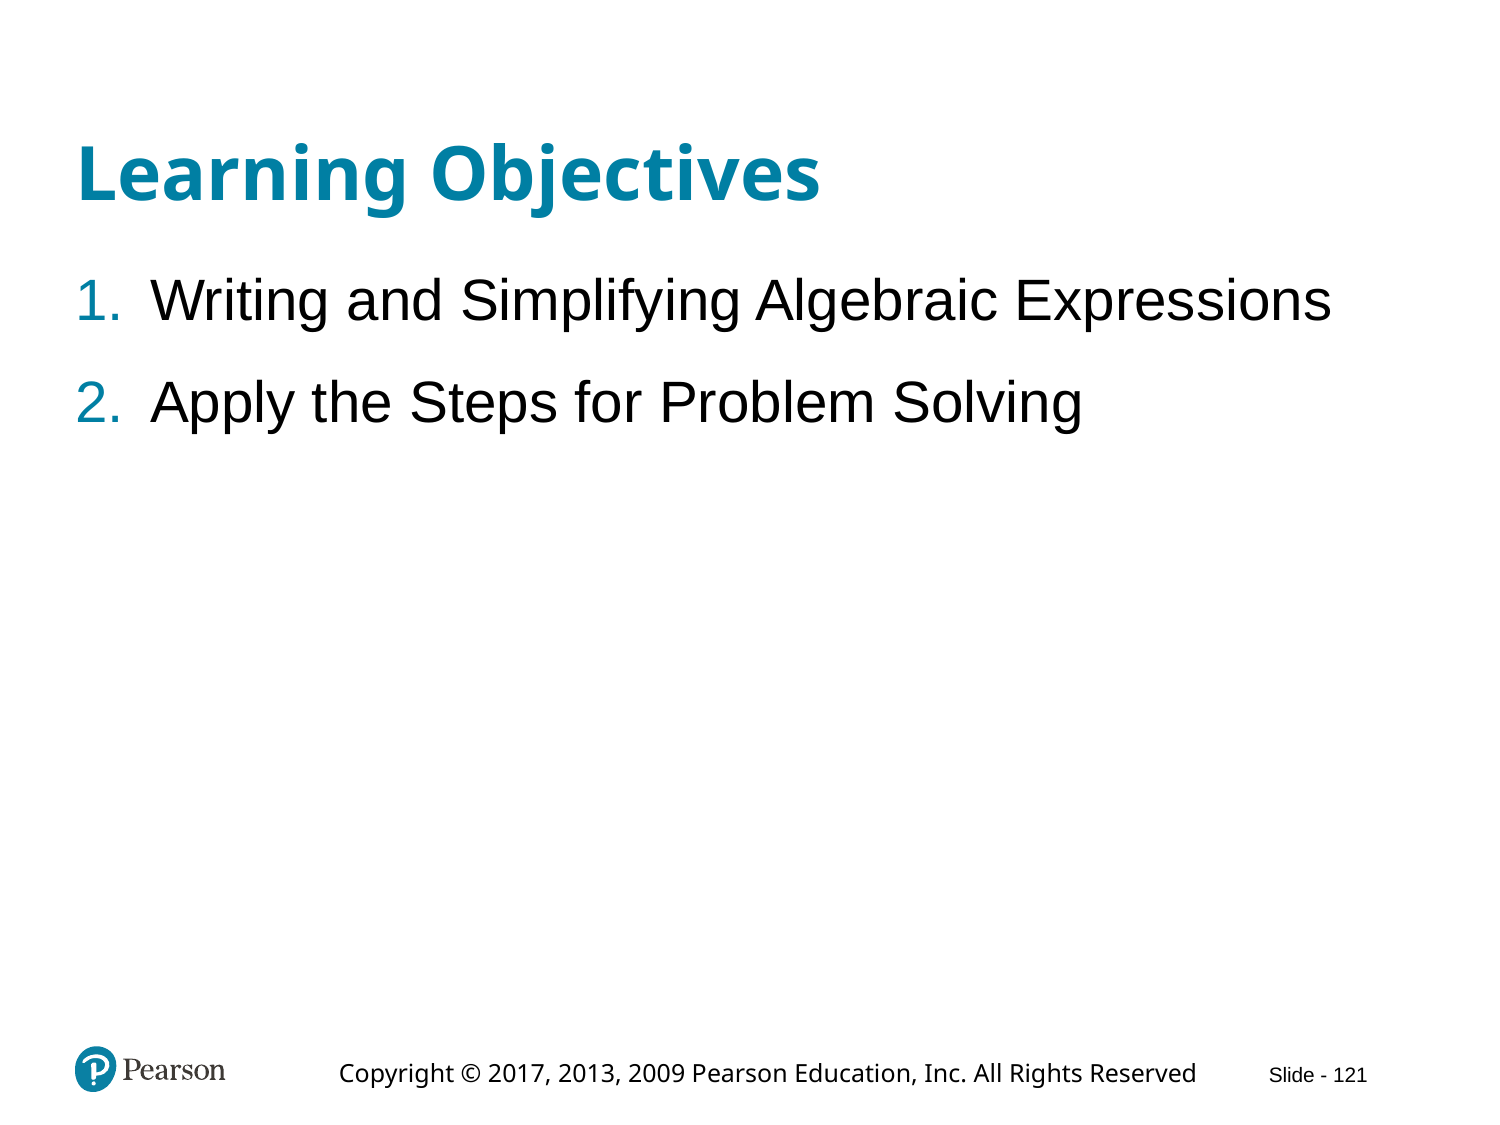

# Learning Objectives
Writing and Simplifying Algebraic Expressions
Apply the Steps for Problem Solving